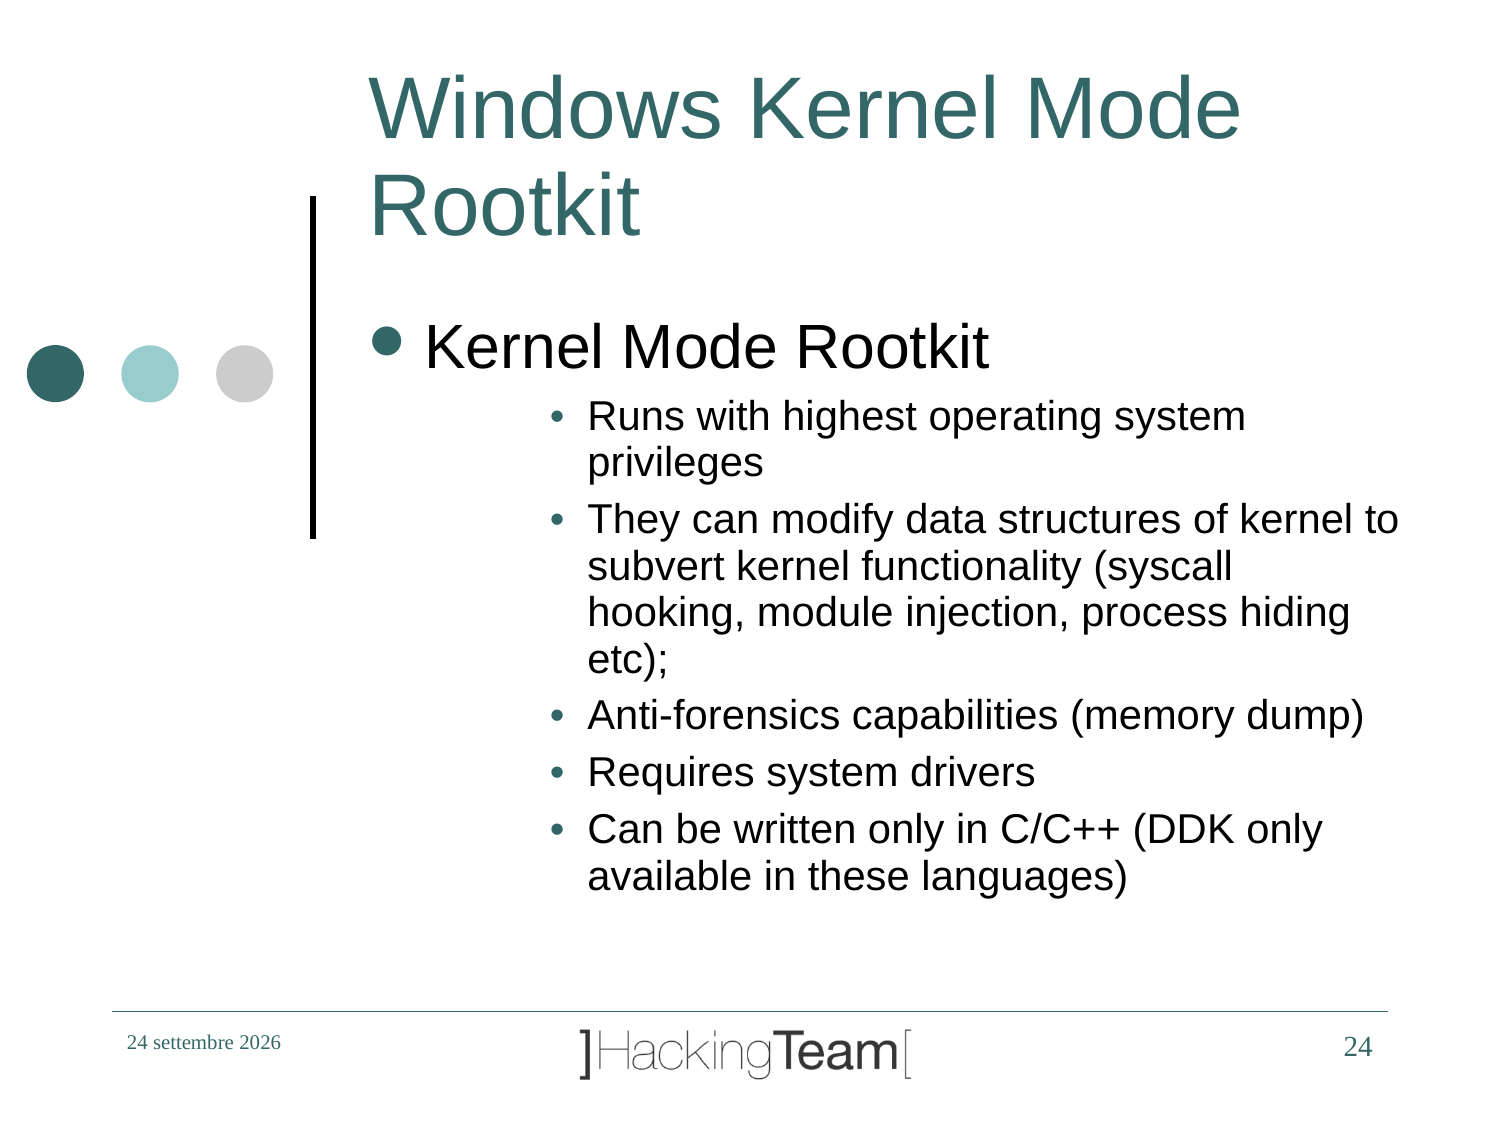

# Windows Kernel Mode Rootkit
Kernel Mode Rootkit
Runs with highest operating system privileges
They can modify data structures of kernel to subvert kernel functionality (syscall hooking, module injection, process hiding etc);
Anti-forensics capabilities (memory dump)
Requires system drivers
Can be written only in C/C++ (DDK only available in these languages)
24